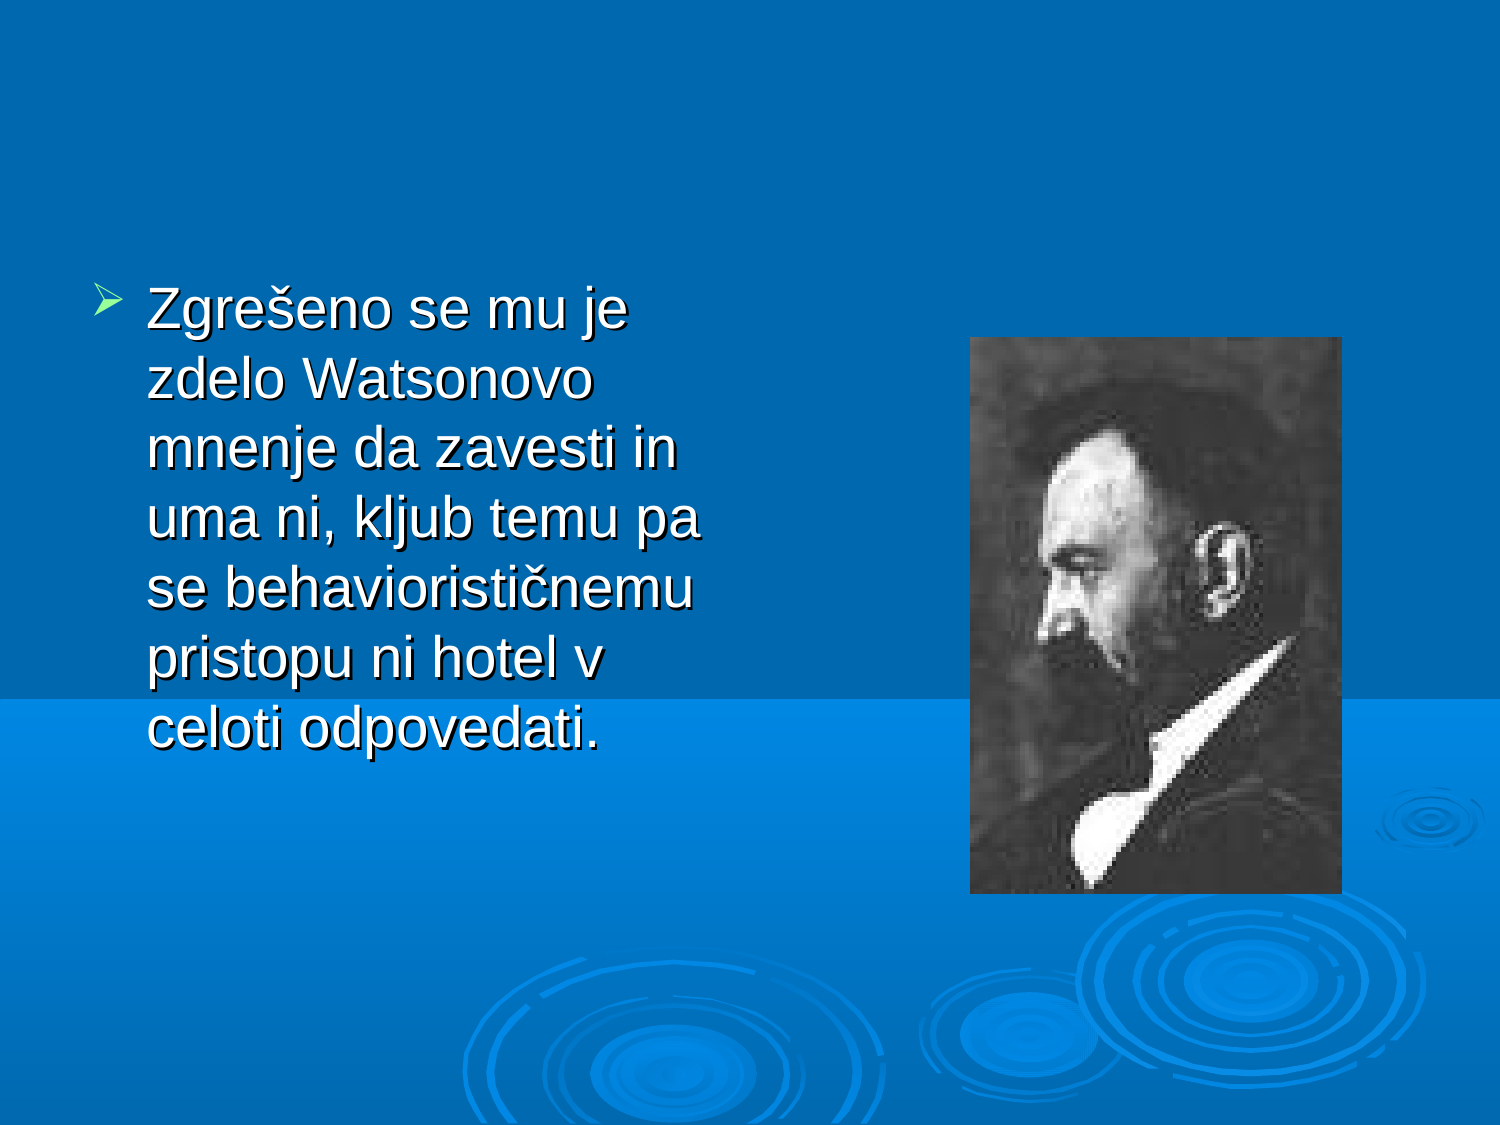

# Zgrešeno se mu je zdelo Watsonovo mnenje da zavesti in uma ni, kljub temu pa se behaviorističnemu pristopu ni hotel v celoti odpovedati.